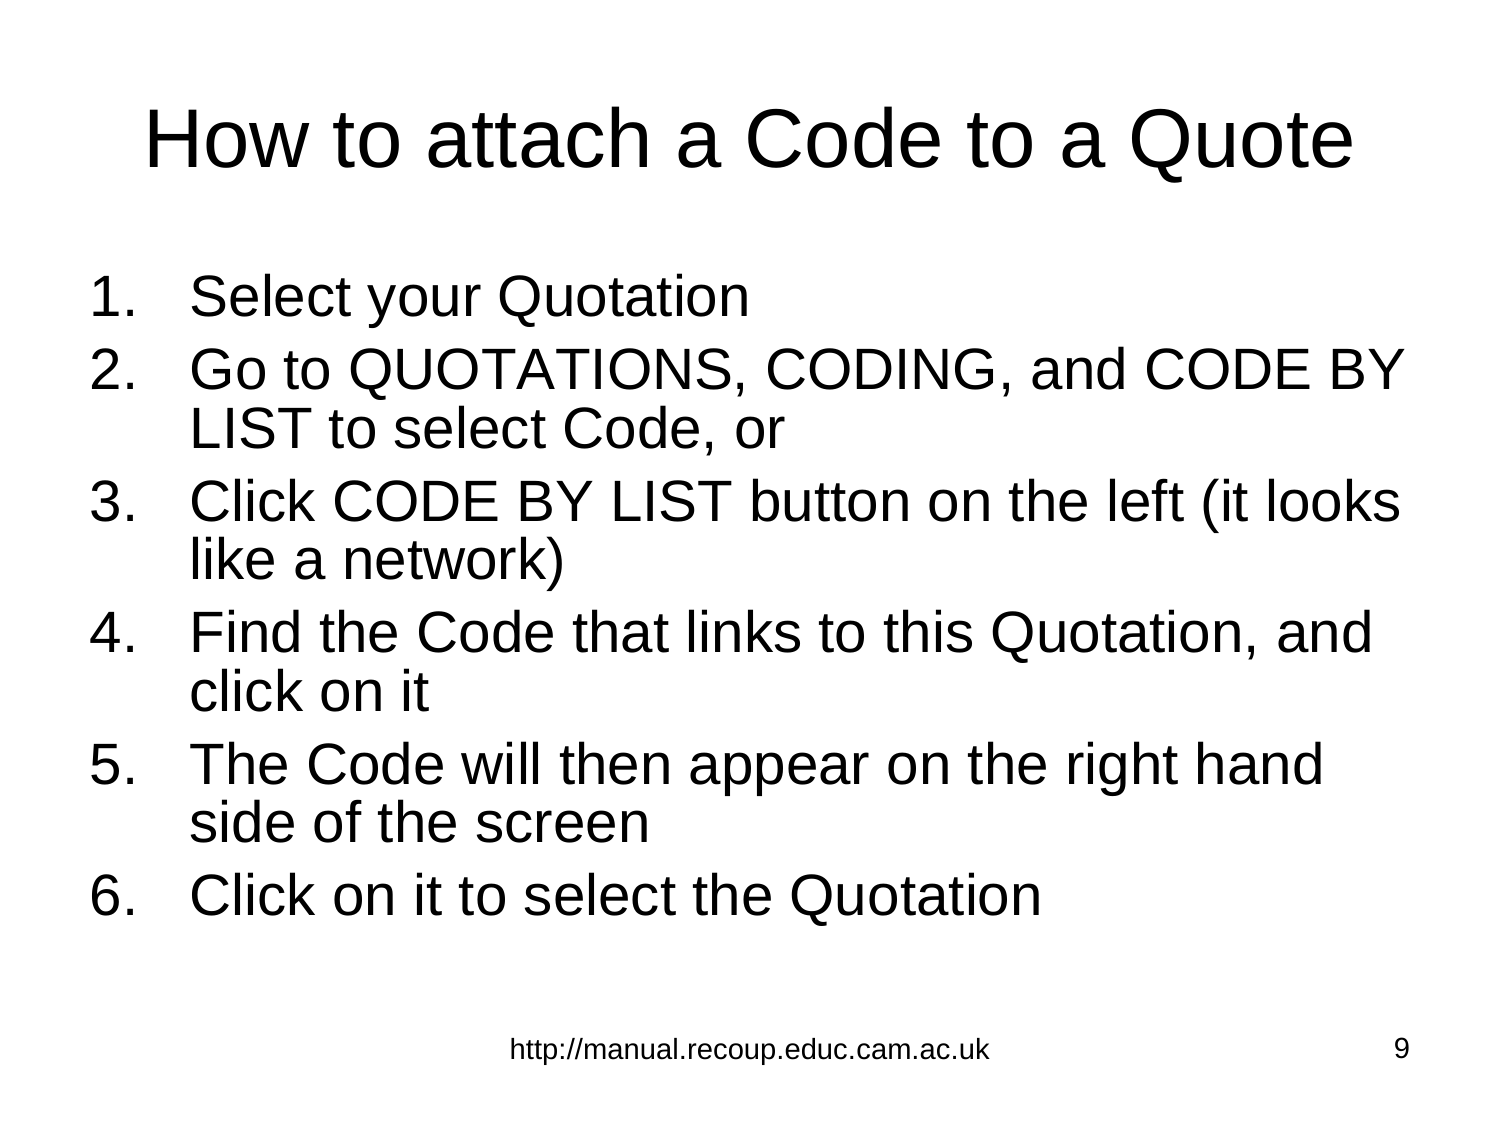

# How to attach a Code to a Quote
Select your Quotation
Go to QUOTATIONS, CODING, and CODE BY LIST to select Code, or
Click CODE BY LIST button on the left (it looks like a network)
Find the Code that links to this Quotation, and click on it
The Code will then appear on the right hand side of the screen
Click on it to select the Quotation
9
http://manual.recoup.educ.cam.ac.uk